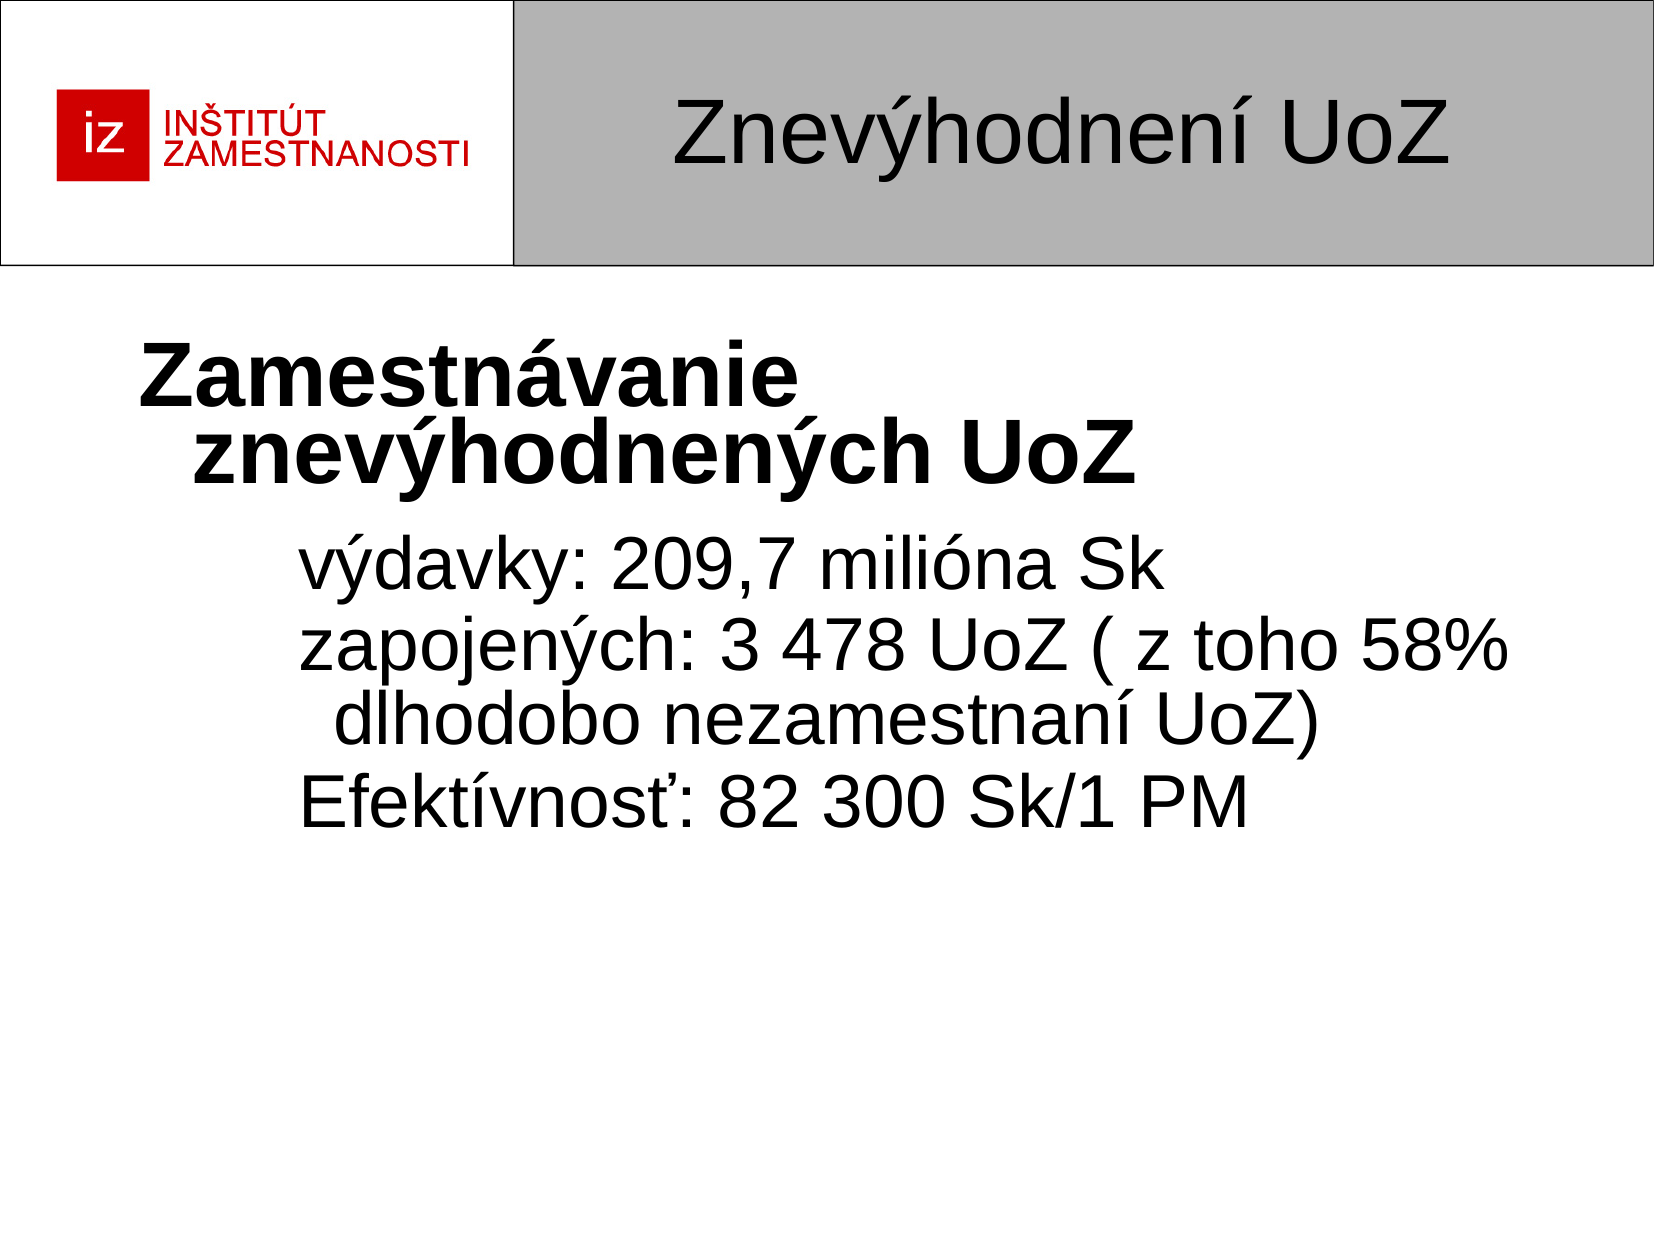

# Znevýhodnení UoZ
Zamestnávanie znevýhodnených UoZ
výdavky: 209,7 milióna Sk
zapojených: 3 478 UoZ ( z toho 58% dlhodobo nezamestnaní UoZ)‏
Efektívnosť: 82 300 Sk/1 PM